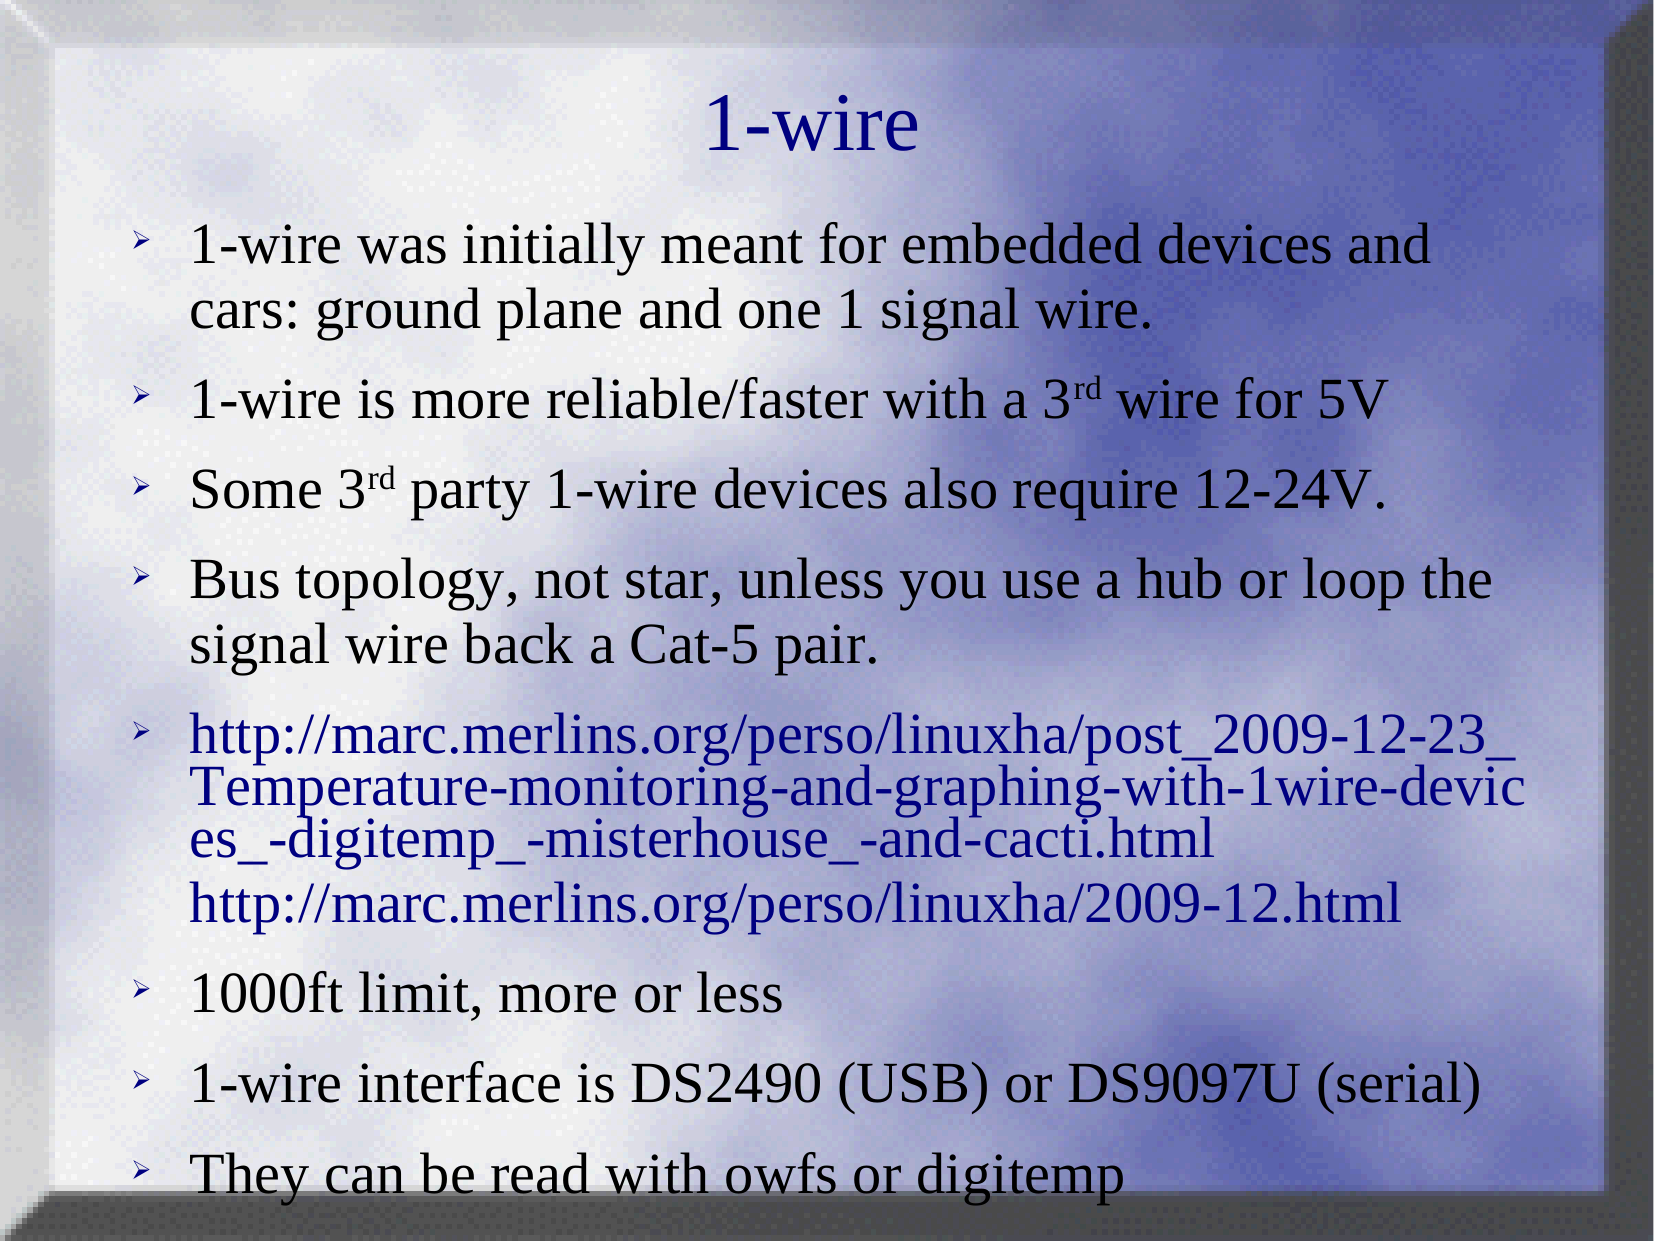

# 1-wire
1-wire was initially meant for embedded devices and cars: ground plane and one 1 signal wire.
1-wire is more reliable/faster with a 3rd wire for 5V
Some 3rd party 1-wire devices also require 12-24V.
Bus topology, not star, unless you use a hub or loop the signal wire back a Cat-5 pair.
http://marc.merlins.org/perso/linuxha/post_2009-12-23_Temperature-monitoring-and-graphing-with-1wire-devices_-digitemp_-misterhouse_-and-cacti.htmlhttp://marc.merlins.org/perso/linuxha/2009-12.html
1000ft limit, more or less
1-wire interface is DS2490 (USB) or DS9097U (serial)
They can be read with owfs or digitemp